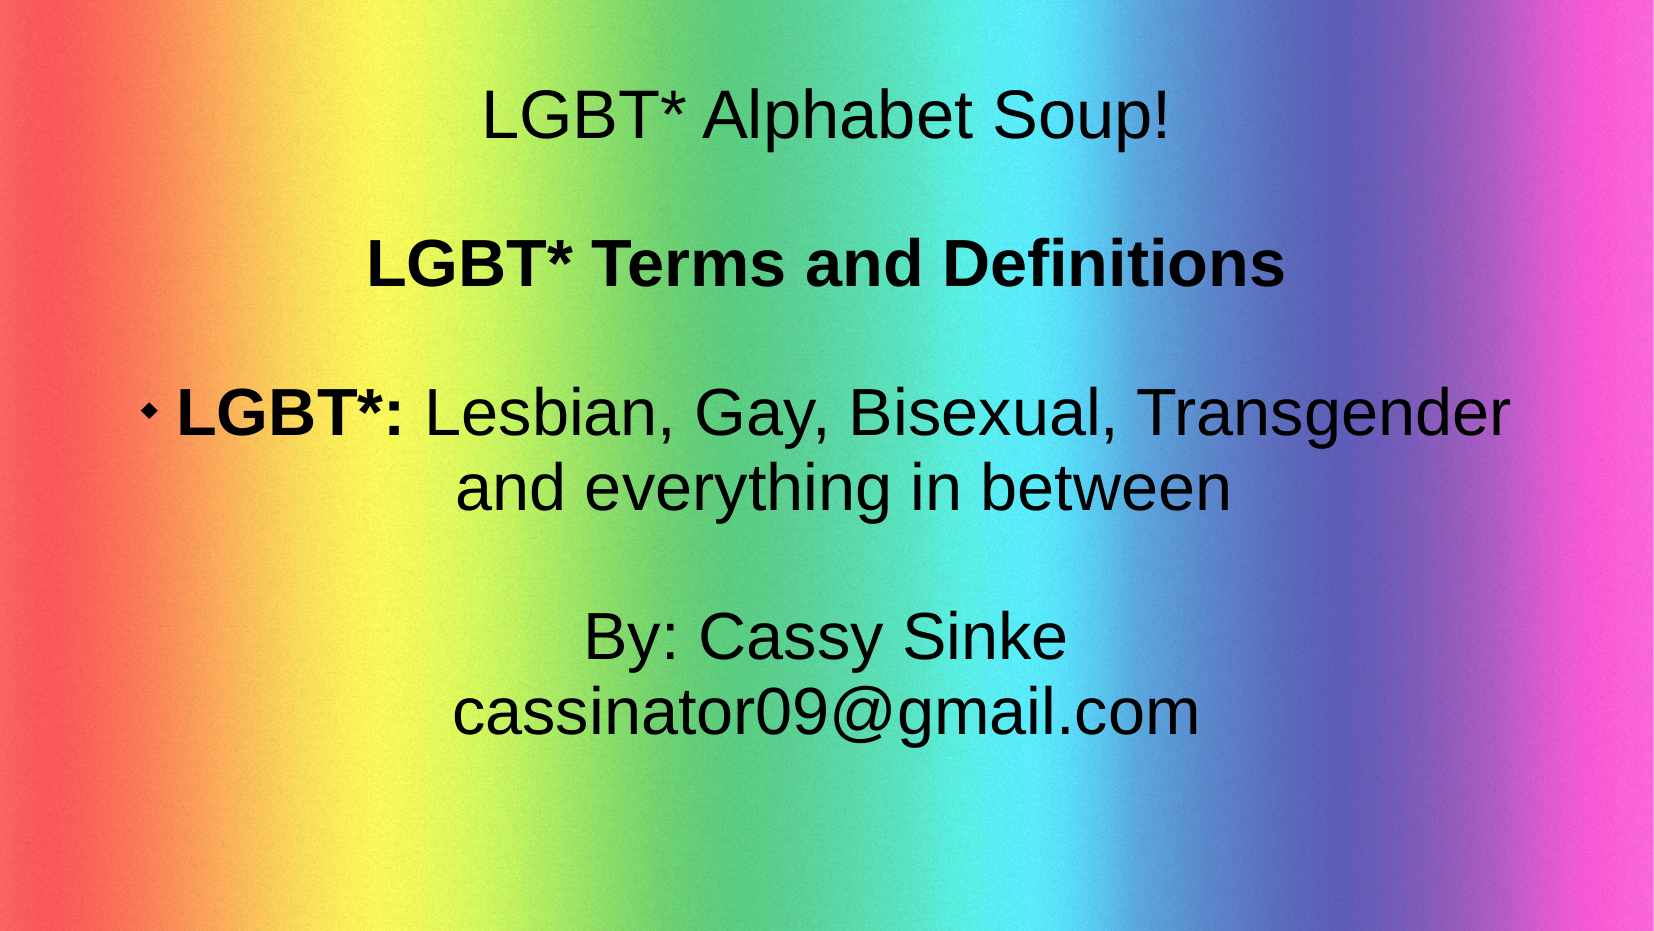

# LGBT* Alphabet Soup!
LGBT* Terms and Definitions
LGBT*: Lesbian, Gay, Bisexual, Transgender and everything in between
By: Cassy Sinke
cassinator09@gmail.com